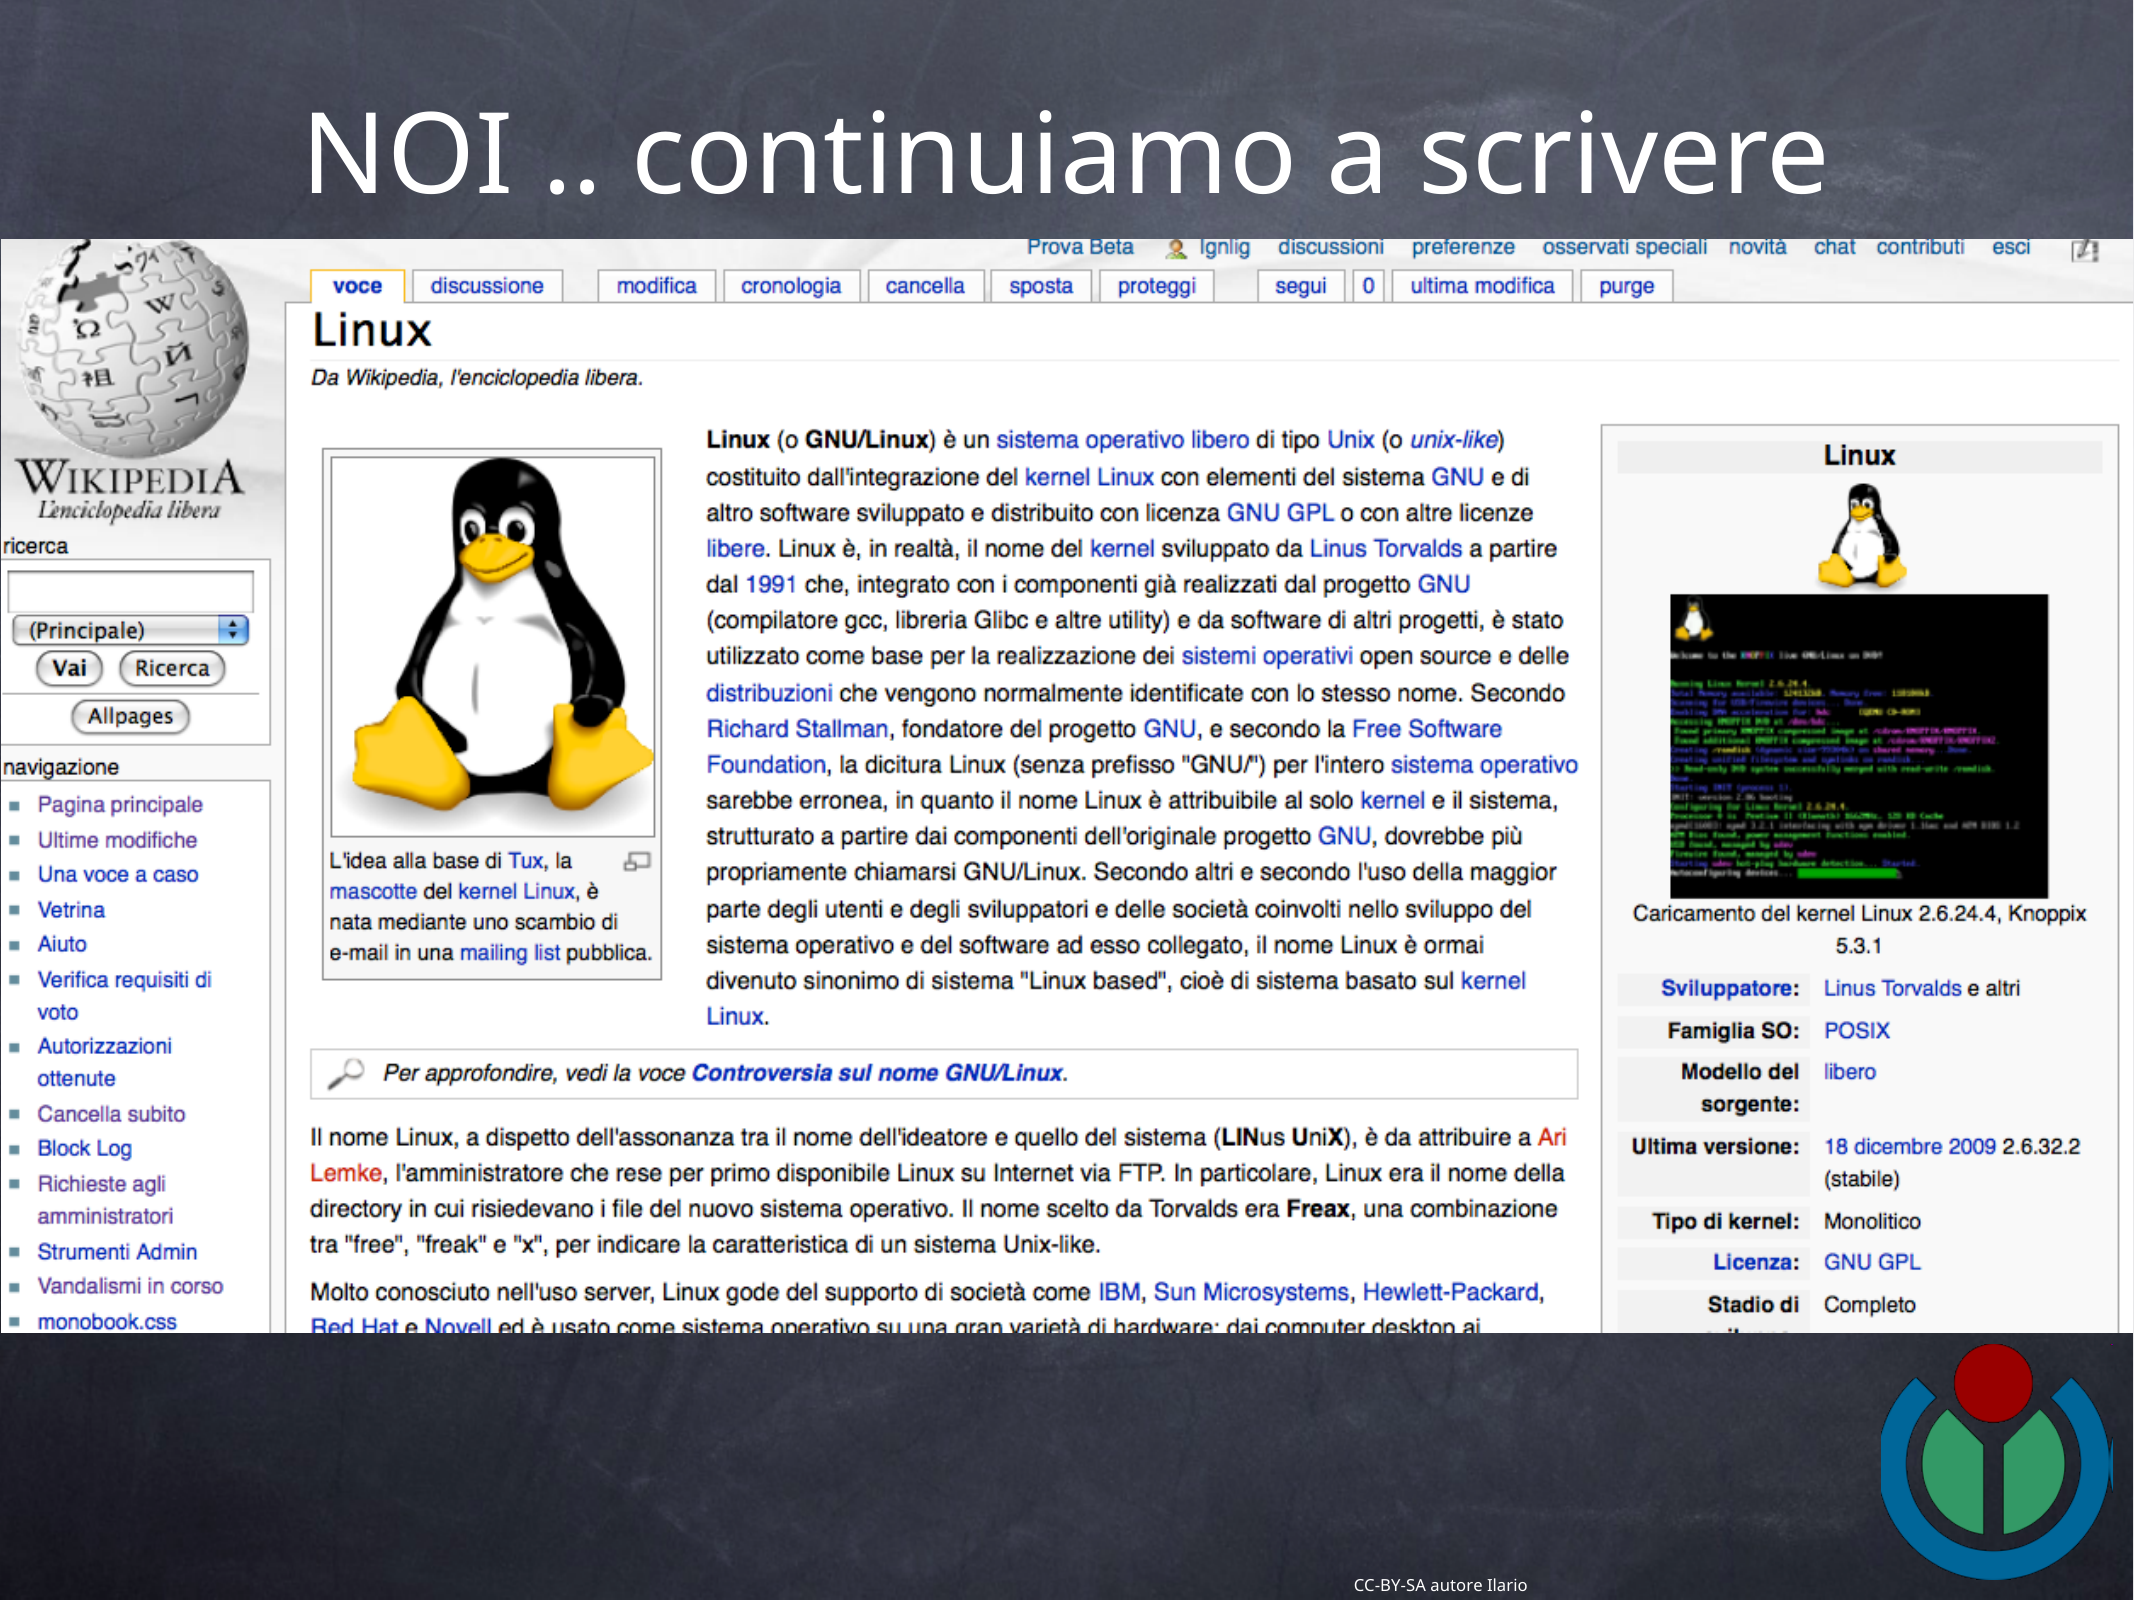

# NOI .. continuiamo a scrivere
CC-BY-SA autore Ilario